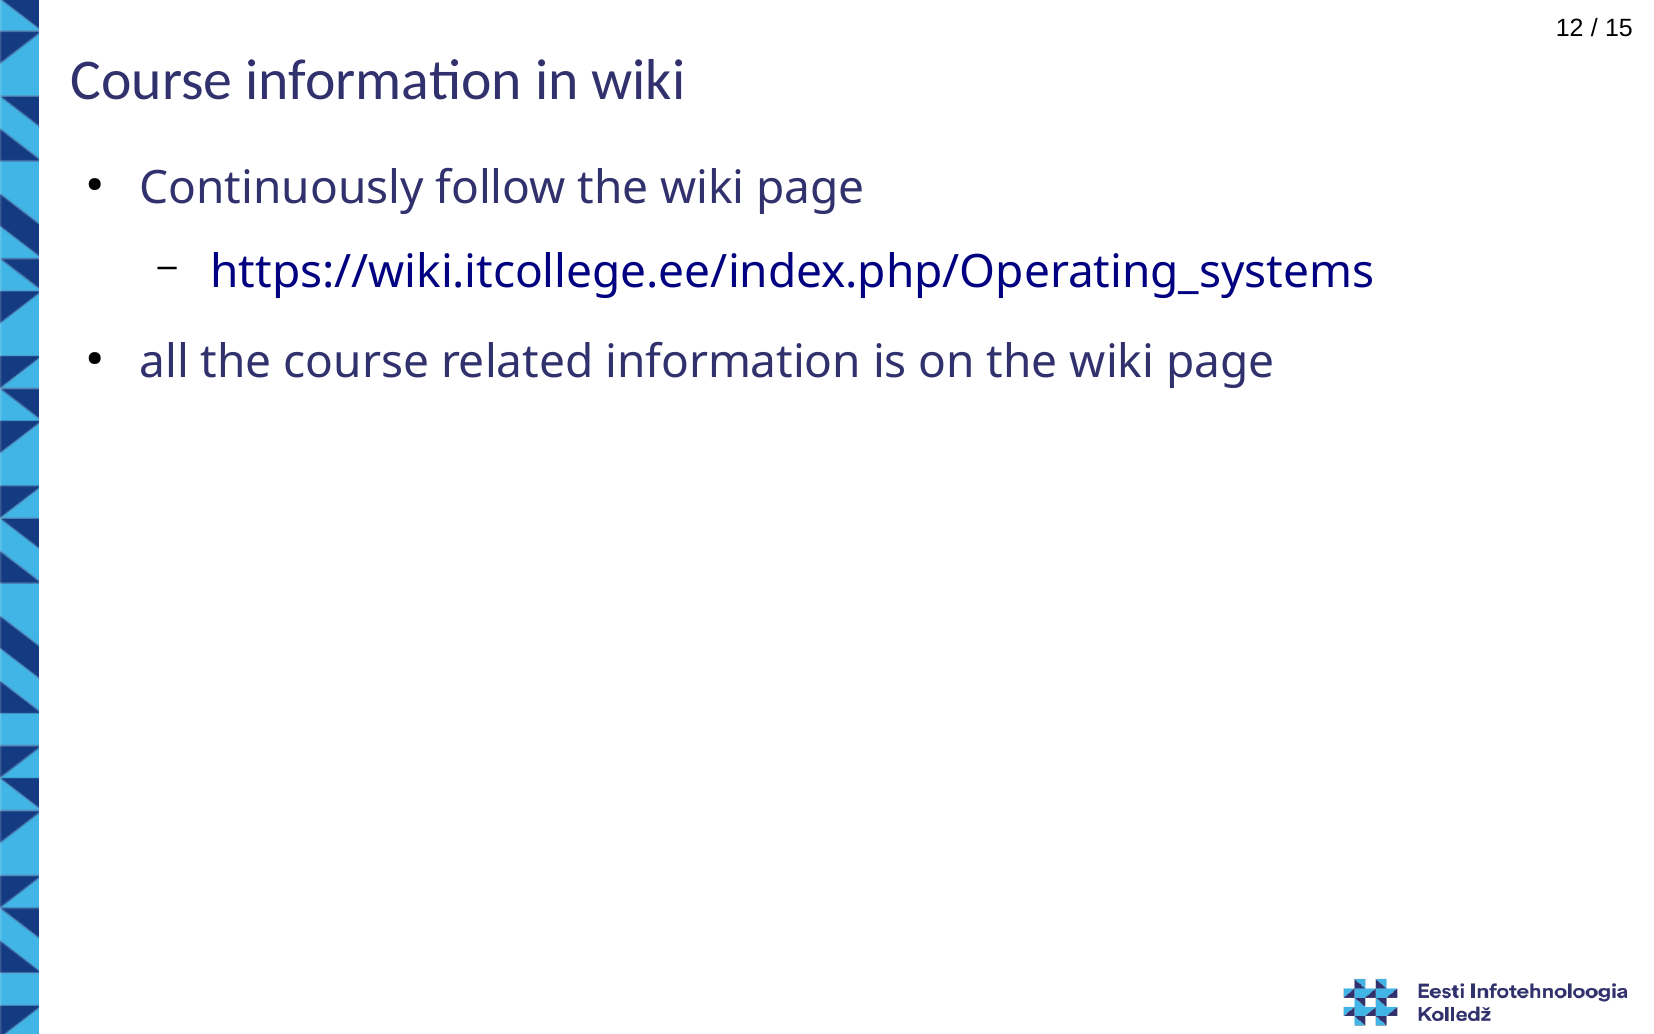

# Course information in wiki
Continuously follow the wiki page
https://wiki.itcollege.ee/index.php/Operating_systems
all the course related information is on the wiki page